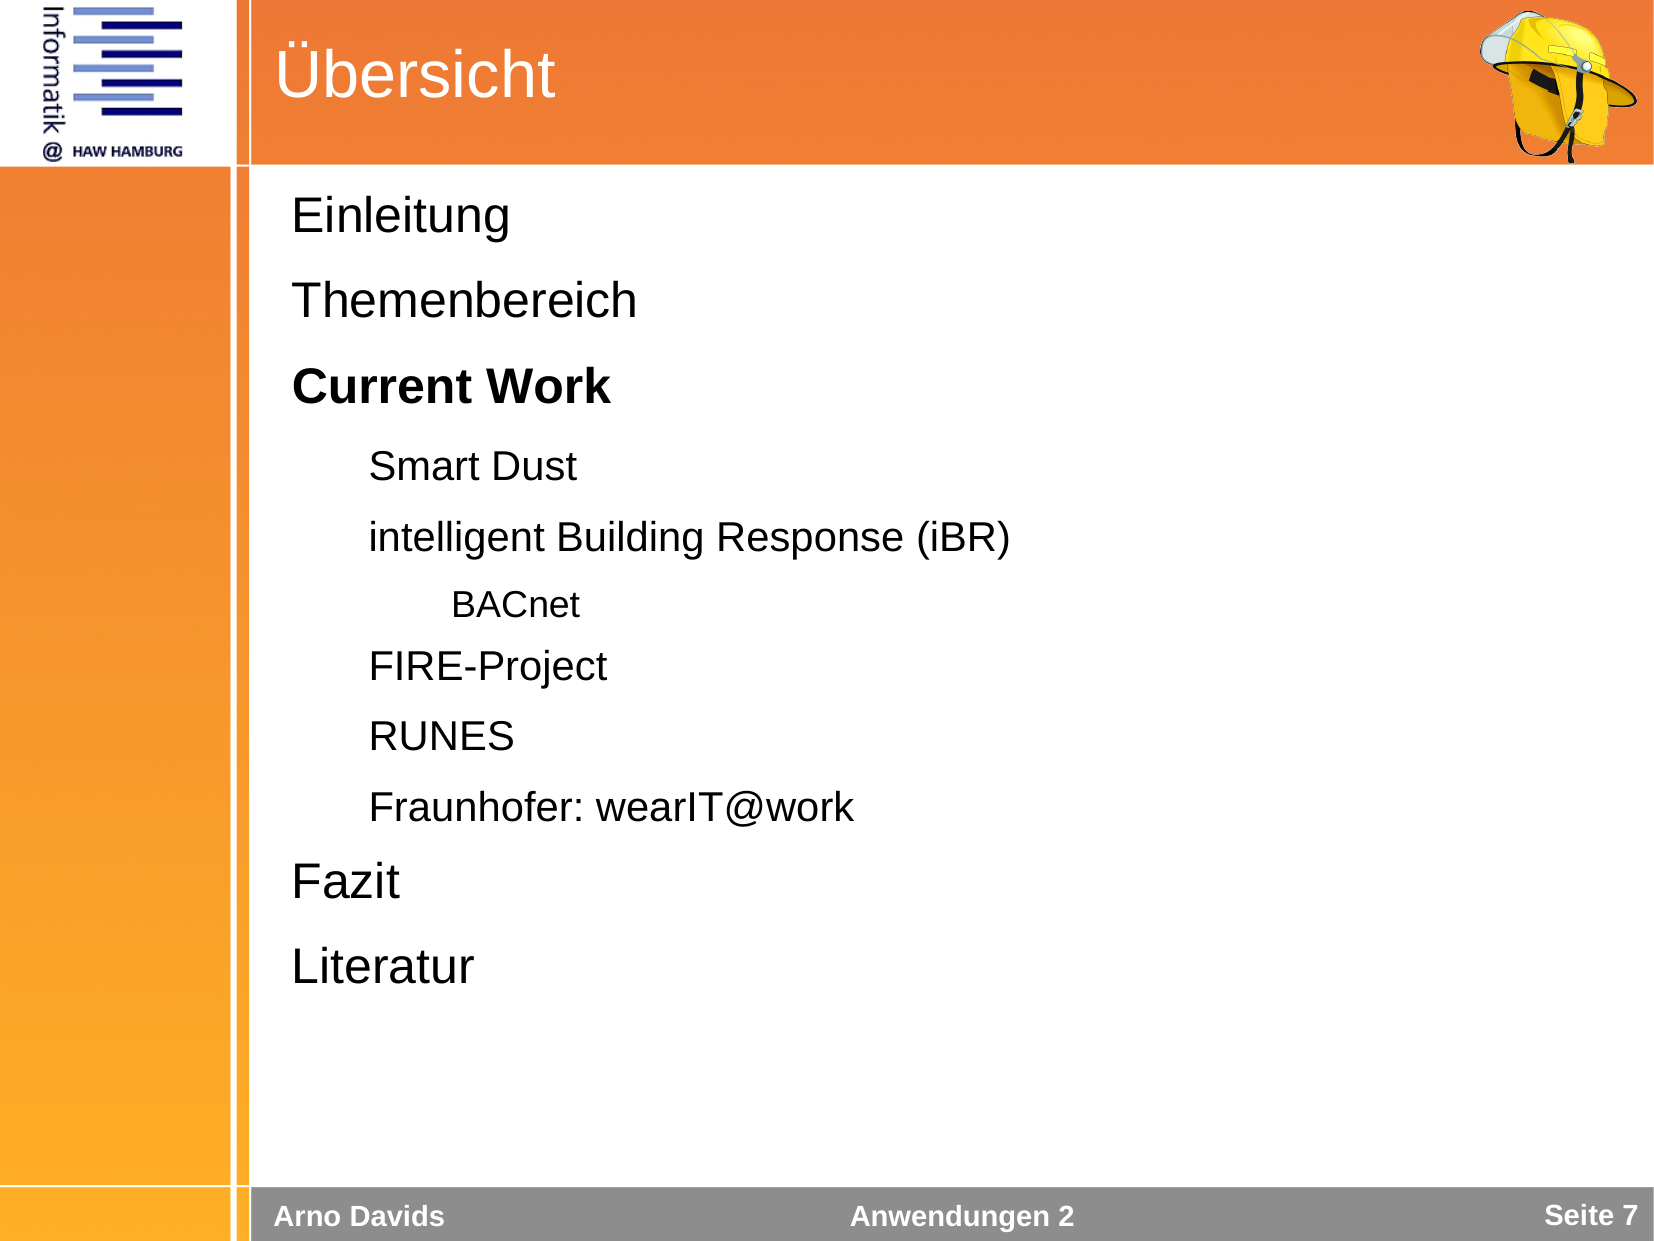

# Übersicht
Einleitung
Themenbereich
Current Work
Smart Dust
intelligent Building Response (iBR)
BACnet
FIRE-Project
RUNES
Fraunhofer: wearIT@work
Fazit
Literatur